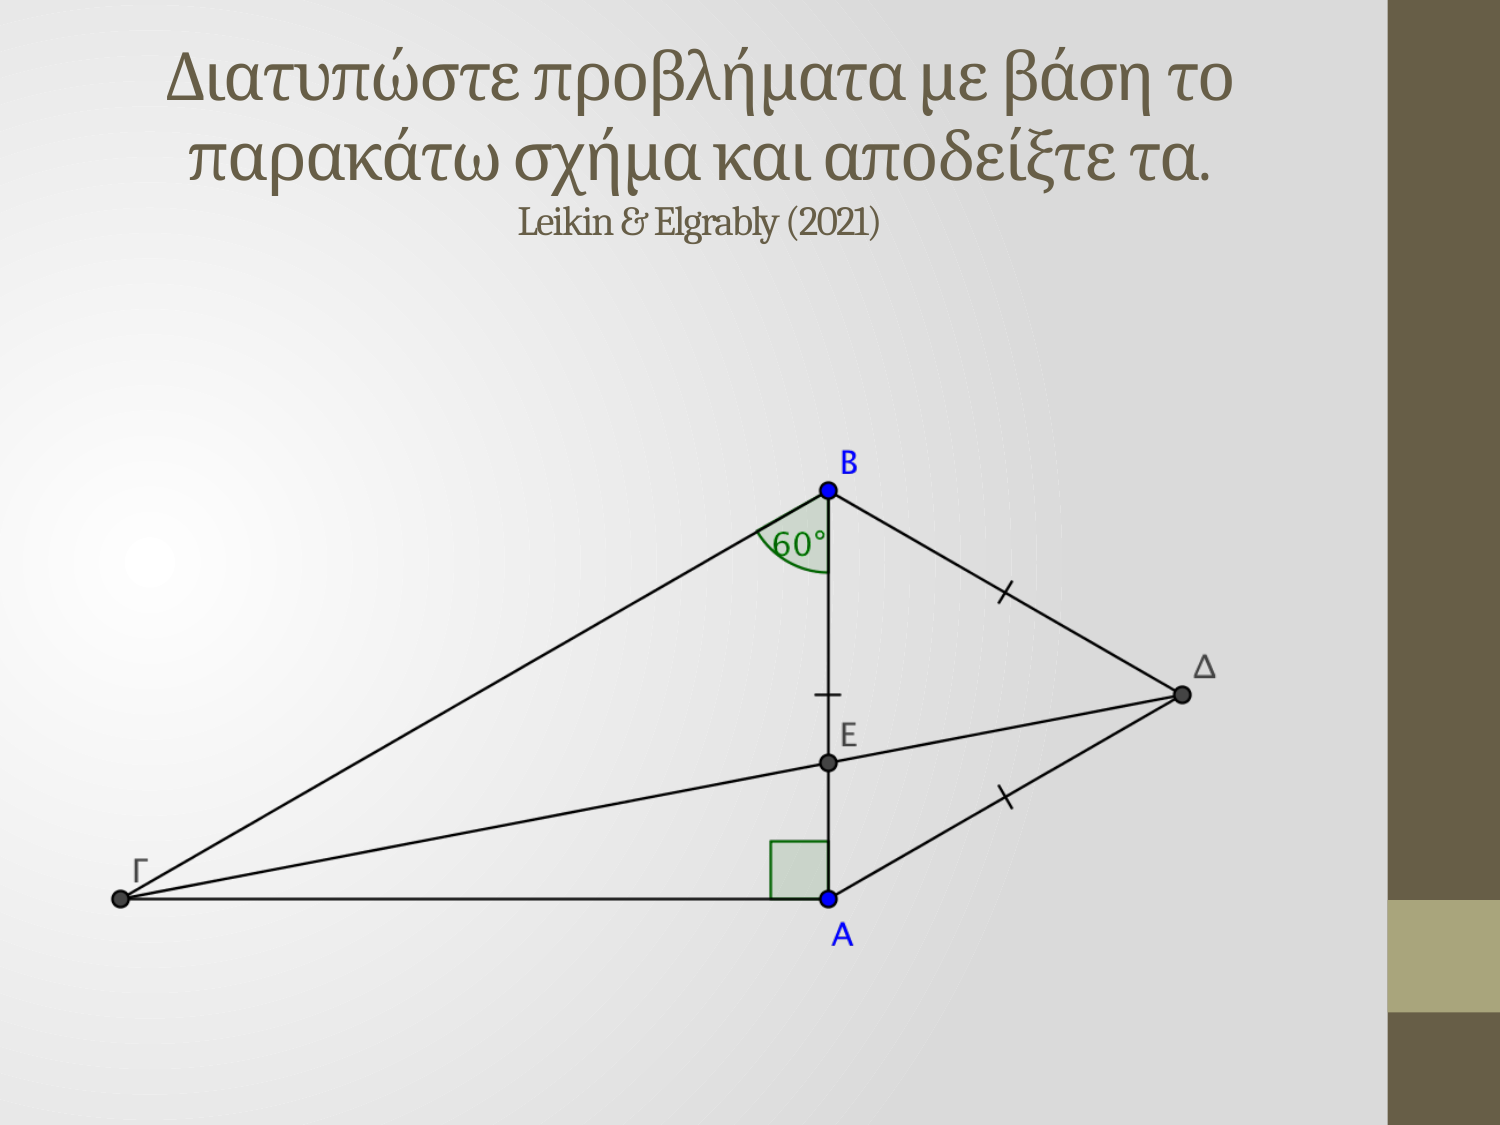

# Διατυπώστε προβλήματα με βάση το παρακάτω σχήμα και αποδείξτε τα. Leikin & Elgrably (2021)